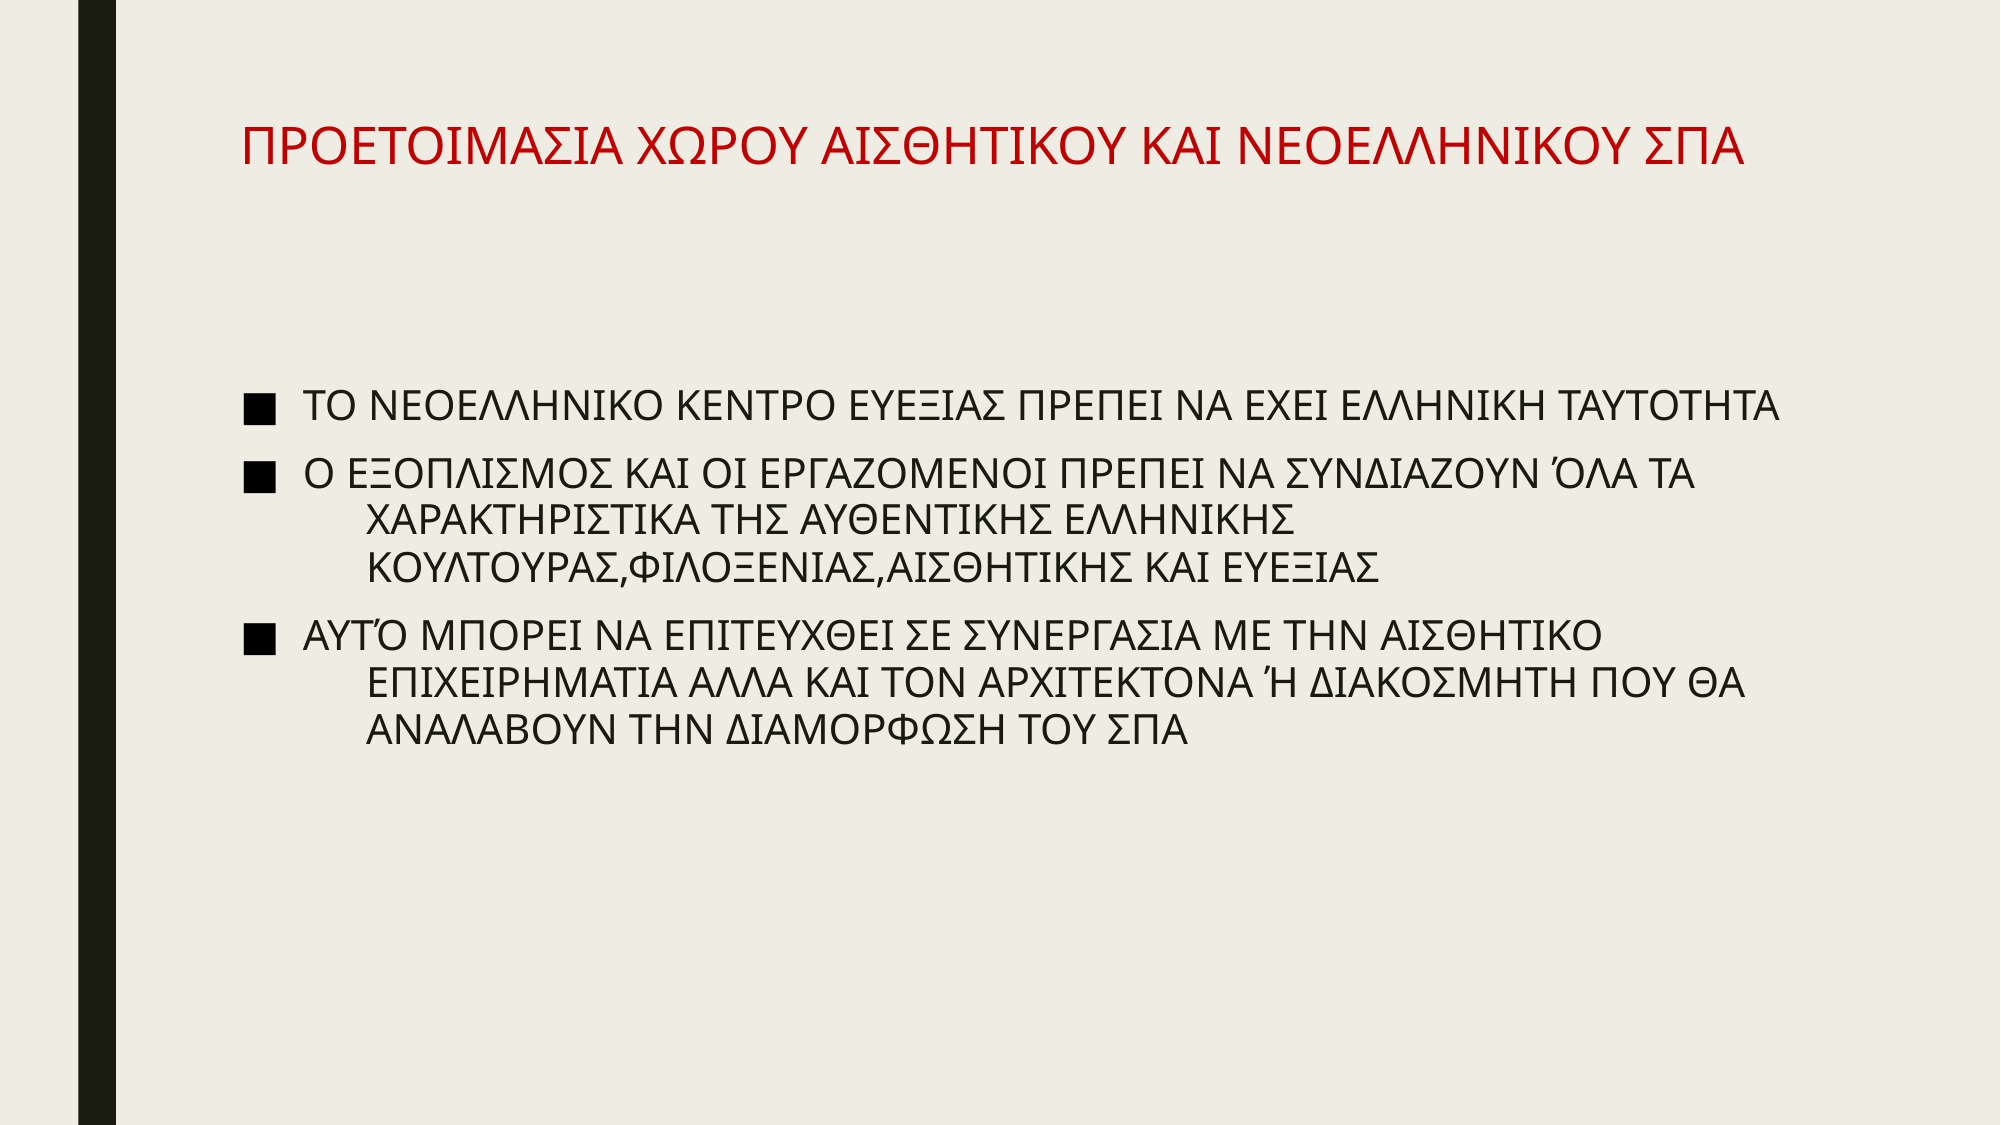

# ΠΡΟΕΤΟΙΜΑΣΙΑ ΧΩΡΟΥ ΑΙΣΘΗΤΙΚΟΥ ΚΑΙ ΝΕΟΕΛΛΗΝΙΚΟΥ ΣΠΑ
ΤΟ ΝΕΟΕΛΛΗΝΙΚΟ ΚΕΝΤΡΟ ΕΥΕΞΙΑΣ ΠΡΕΠΕΙ ΝΑ ΕΧΕΙ ΕΛΛΗΝΙΚΗ ΤΑΥΤΟΤΗΤΑ
Ο ΕΞΟΠΛΙΣΜΟΣ ΚΑΙ ΟΙ ΕΡΓΑΖΟΜΕΝΟΙ ΠΡΕΠΕΙ ΝΑ ΣΥΝΔΙΑΖΟΥΝ ΌΛΑ ΤΑ ΧΑΡΑΚΤΗΡΙΣΤΙΚΑ ΤΗΣ ΑΥΘΕΝΤΙΚΗΣ ΕΛΛΗΝΙΚΗΣ ΚΟΥΛΤΟΥΡΑΣ,ΦΙΛΟΞΕΝΙΑΣ,ΑΙΣΘΗΤΙΚΗΣ ΚΑΙ ΕΥΕΞΙΑΣ
ΑΥΤΌ ΜΠΟΡΕΙ ΝΑ ΕΠΙΤΕΥΧΘΕΙ ΣΕ ΣΥΝΕΡΓΑΣΙΑ ΜΕ ΤΗΝ ΑΙΣΘΗΤΙΚΟ ΕΠΙΧΕΙΡΗΜΑΤΙΑ ΑΛΛΑ ΚΑΙ ΤΟΝ ΑΡΧΙΤΕΚΤΟΝΑ Ή ΔΙΑΚΟΣΜΗΤΗ ΠΟΥ ΘΑ ΑΝΑΛΑΒΟΥΝ ΤΗΝ ΔΙΑΜΟΡΦΩΣΗ ΤΟΥ ΣΠΑ